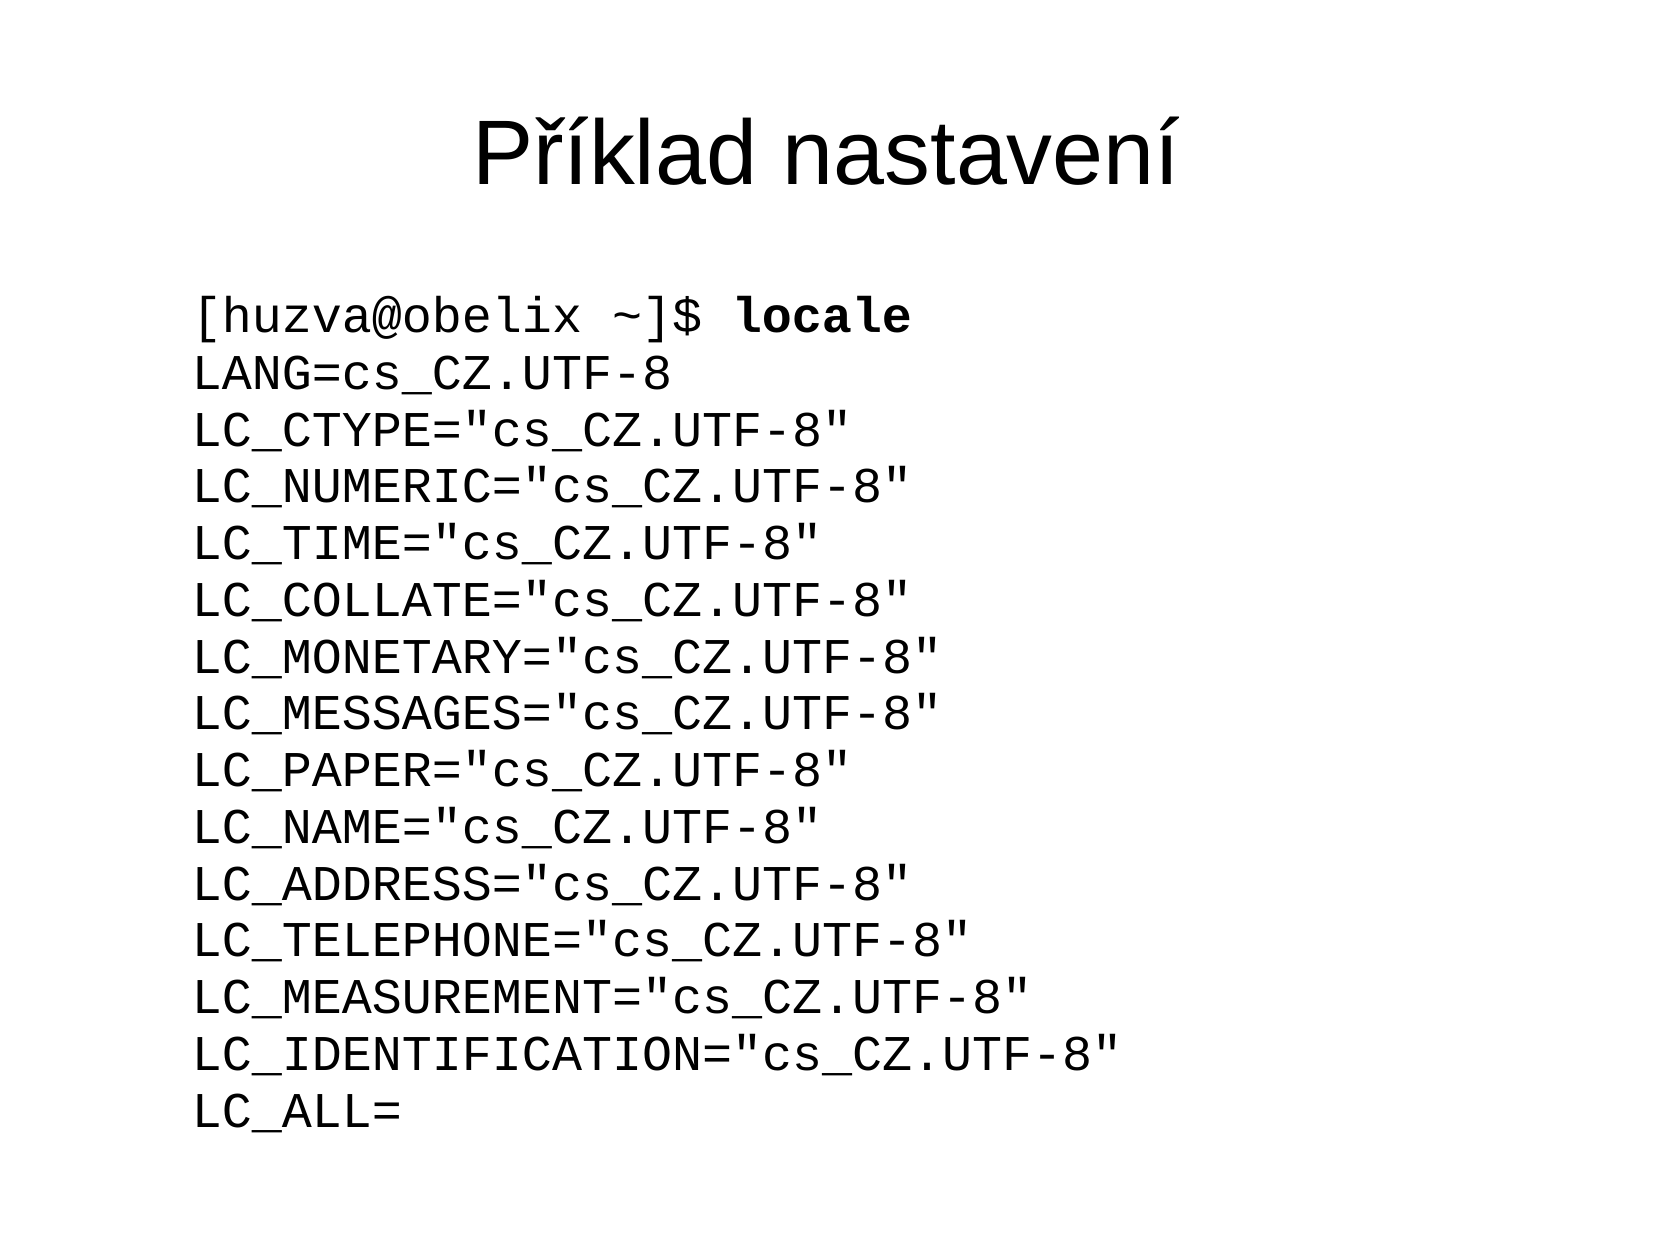

# Příklad nastavení
[huzva@obelix ~]$ locale
LANG=cs_CZ.UTF-8
LC_CTYPE="cs_CZ.UTF-8"
LC_NUMERIC="cs_CZ.UTF-8"
LC_TIME="cs_CZ.UTF-8"
LC_COLLATE="cs_CZ.UTF-8"
LC_MONETARY="cs_CZ.UTF-8"
LC_MESSAGES="cs_CZ.UTF-8"
LC_PAPER="cs_CZ.UTF-8"
LC_NAME="cs_CZ.UTF-8"
LC_ADDRESS="cs_CZ.UTF-8"
LC_TELEPHONE="cs_CZ.UTF-8"
LC_MEASUREMENT="cs_CZ.UTF-8"
LC_IDENTIFICATION="cs_CZ.UTF-8"
LC_ALL=